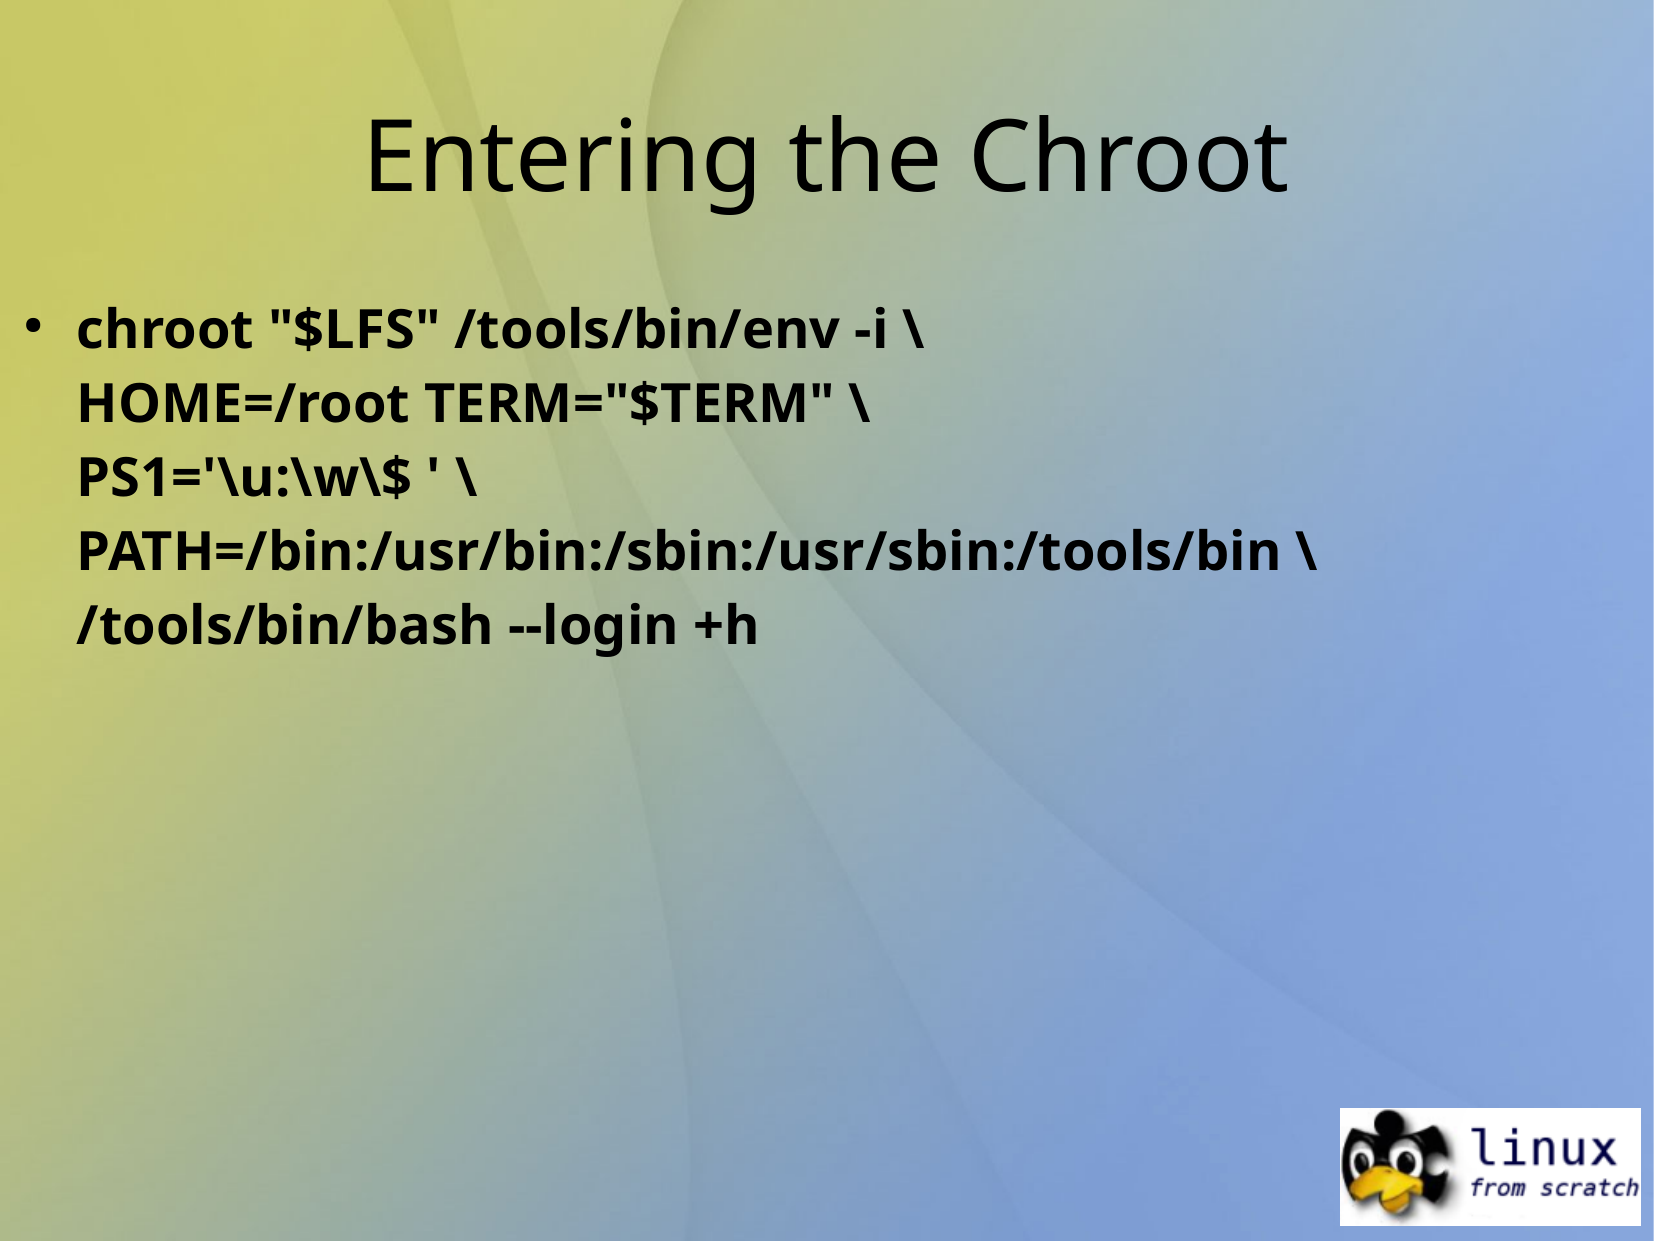

# Entering the Chroot
chroot "$LFS" /tools/bin/env -i \
HOME=/root TERM="$TERM" \
PS1='\u:\w\$ ' \
PATH=/bin:/usr/bin:/sbin:/usr/sbin:/tools/bin \
/tools/bin/bash --login +h